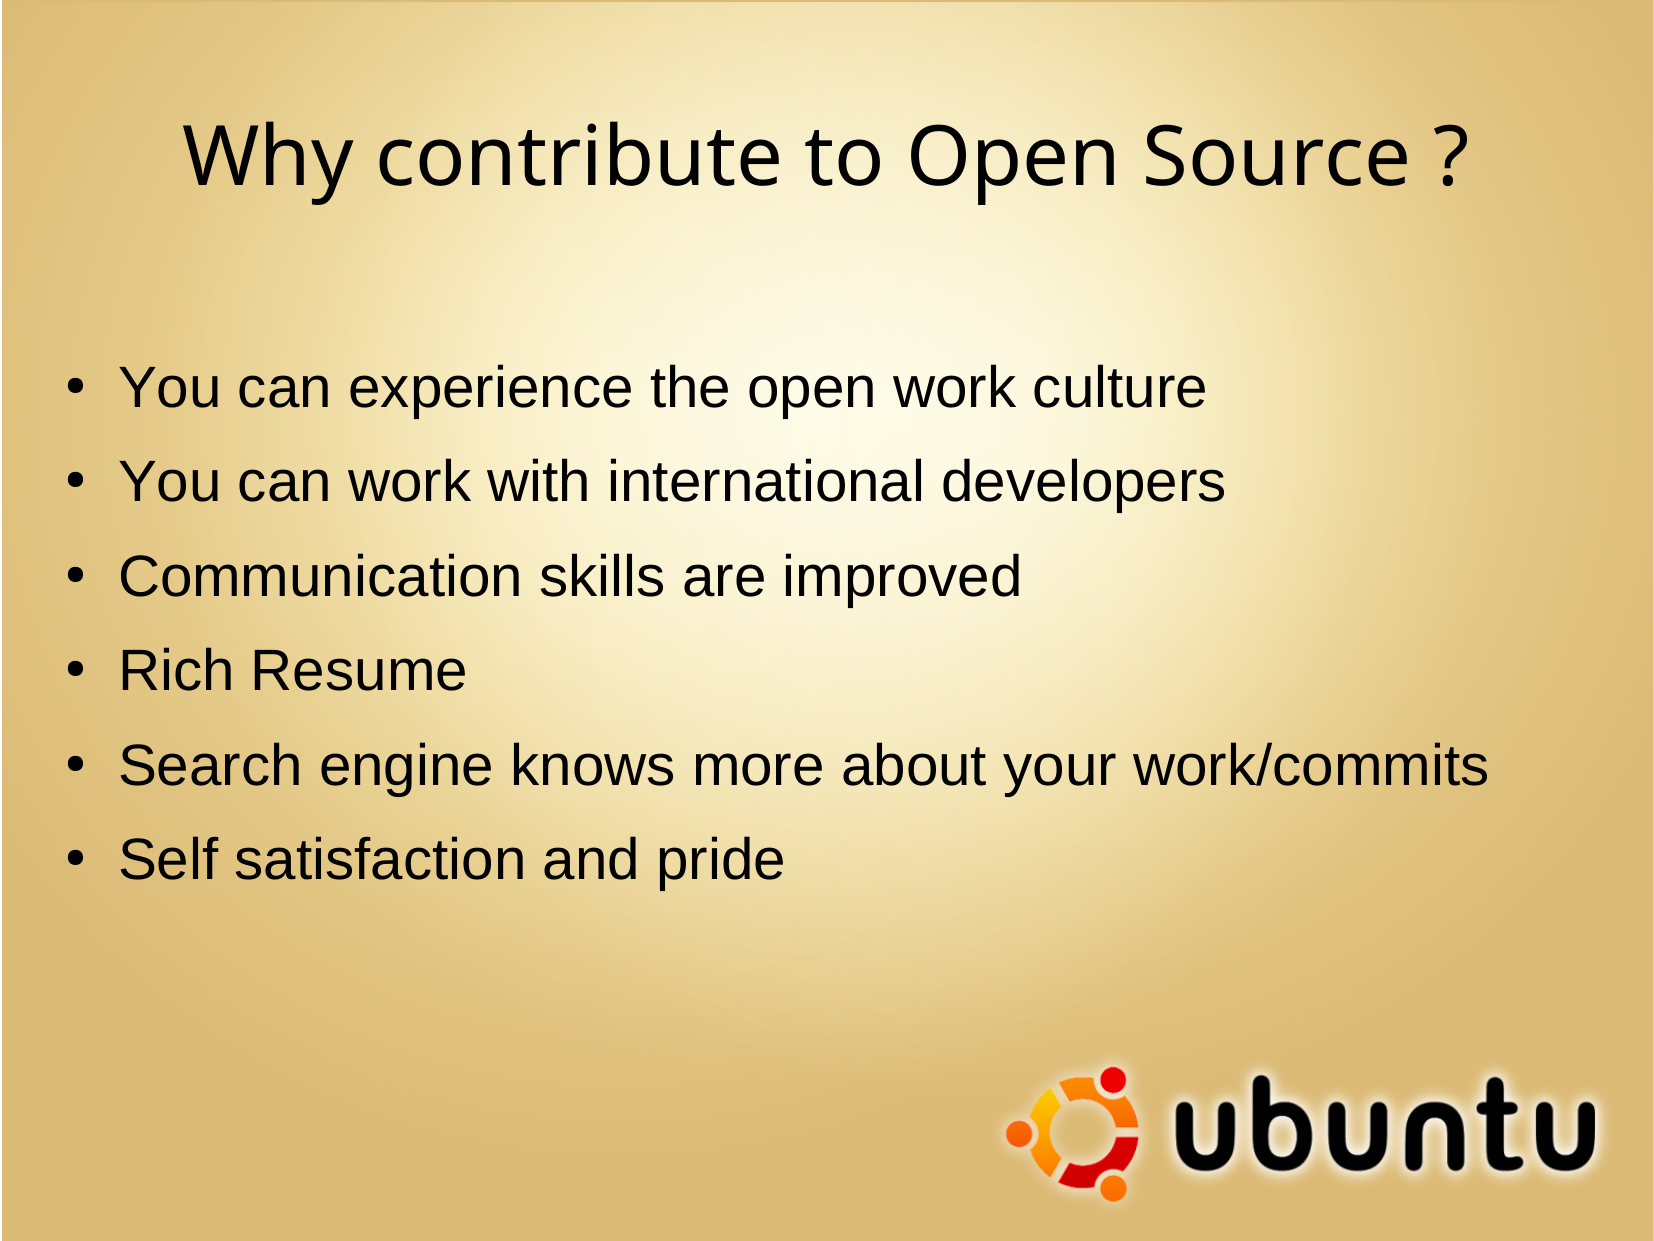

# Why contribute to Open Source ?
You can experience the open work culture
You can work with international developers
Communication skills are improved
Rich Resume
Search engine knows more about your work/commits
Self satisfaction and pride